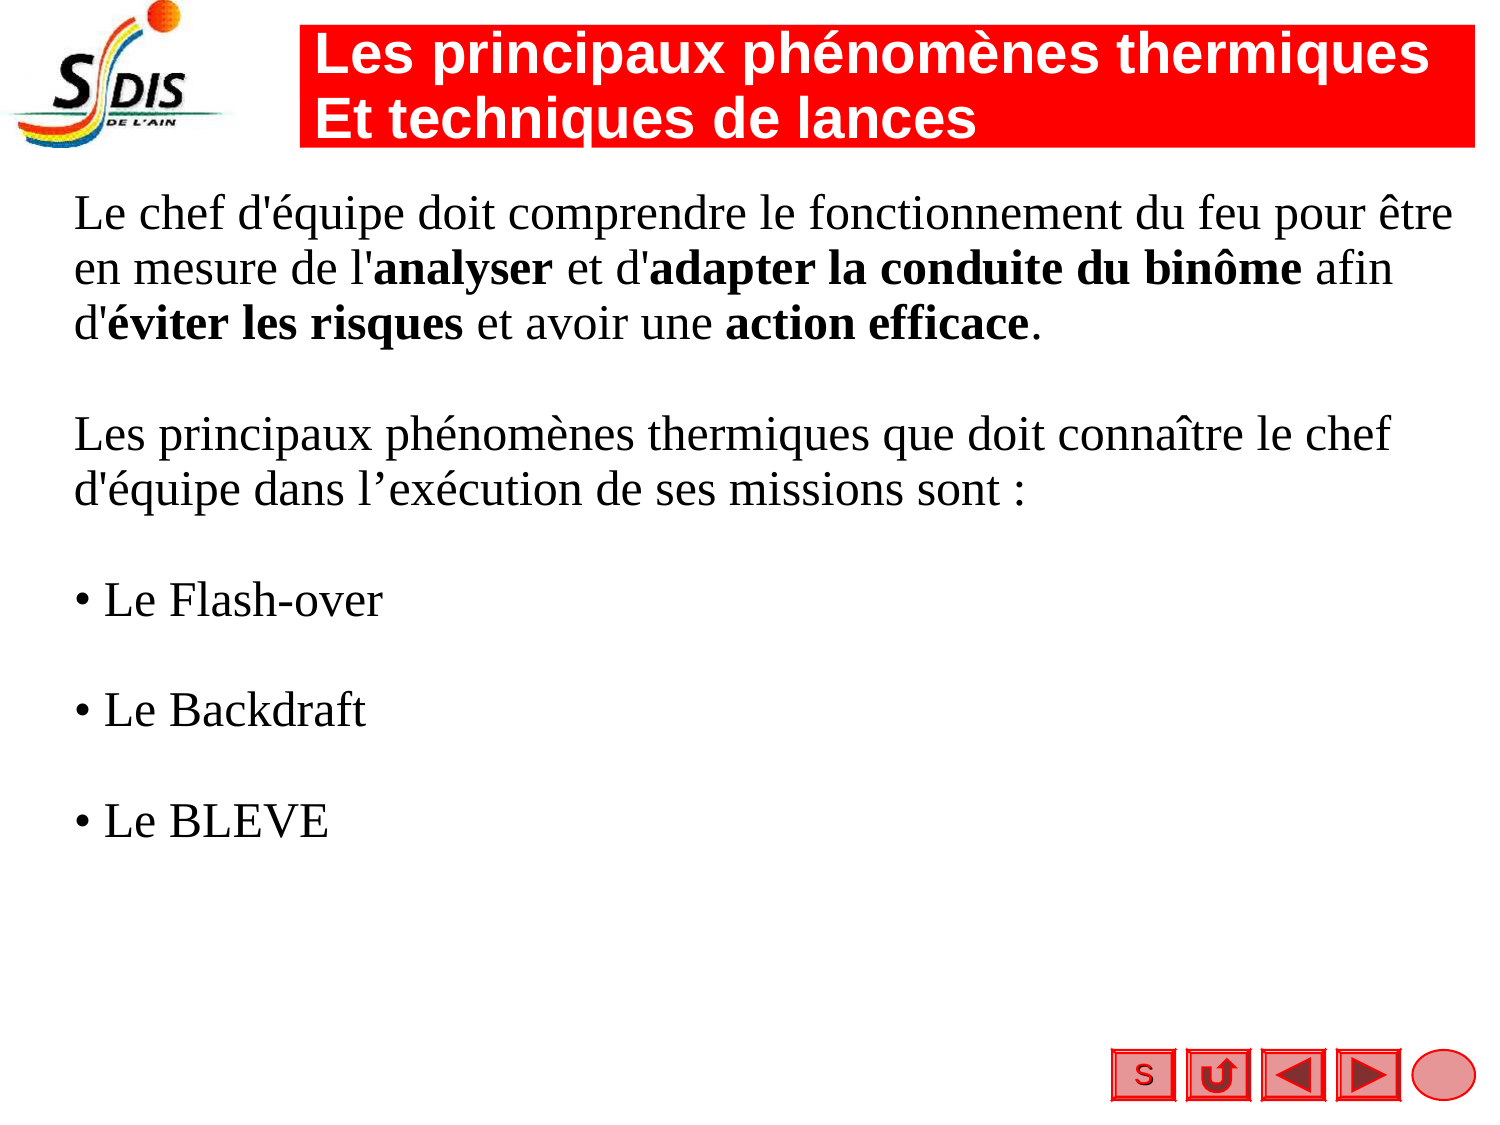

Les principaux phénomènes thermiques
Et techniques de lances
Le chef d'équipe doit comprendre le fonctionnement du feu pour être en mesure de l'analyser et d'adapter la conduite du binôme afin d'éviter les risques et avoir une action efficace.
Les principaux phénomènes thermiques que doit connaître le chef d'équipe dans l’exécution de ses missions sont :
 Le Flash-over
 Le Backdraft
 Le BLEVE